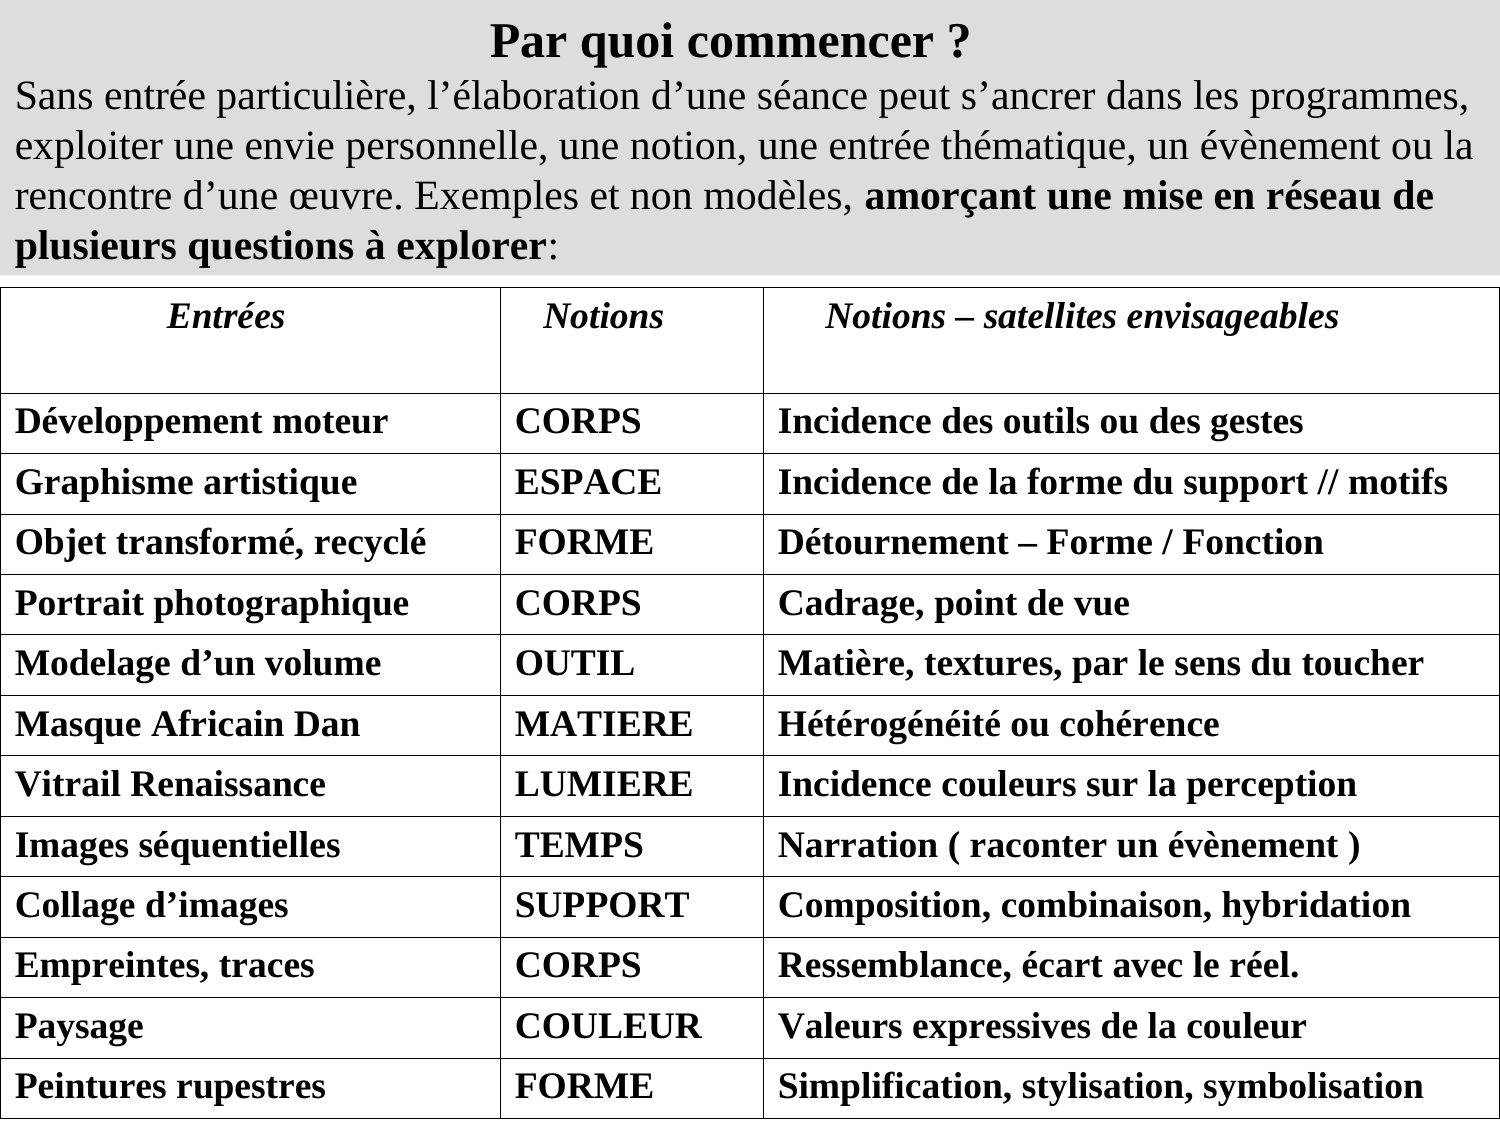

Par quoi commencer ?
Sans entrée particulière, l’élaboration d’une séance peut s’ancrer dans les programmes, exploiter une envie personnelle, une notion, une entrée thématique, un évènement ou la rencontre d’une œuvre. Exemples et non modèles, amorçant une mise en réseau de plusieurs questions à explorer:
| Entrées | Notions | Notions – satellites envisageables |
| --- | --- | --- |
| Développement moteur | CORPS | Incidence des outils ou des gestes |
| Graphisme artistique | ESPACE | Incidence de la forme du support // motifs |
| Objet transformé, recyclé | FORME | Détournement – Forme / Fonction |
| Portrait photographique | CORPS | Cadrage, point de vue |
| Modelage d’un volume | OUTIL | Matière, textures, par le sens du toucher |
| Masque Africain Dan | MATIERE | Hétérogénéité ou cohérence |
| Vitrail Renaissance | LUMIERE | Incidence couleurs sur la perception |
| Images séquentielles | TEMPS | Narration ( raconter un évènement ) |
| Collage d’images | SUPPORT | Composition, combinaison, hybridation |
| Empreintes, traces | CORPS | Ressemblance, écart avec le réel. |
| Paysage | COULEUR | Valeurs expressives de la couleur |
| Peintures rupestres | FORME | Simplification, stylisation, symbolisation |